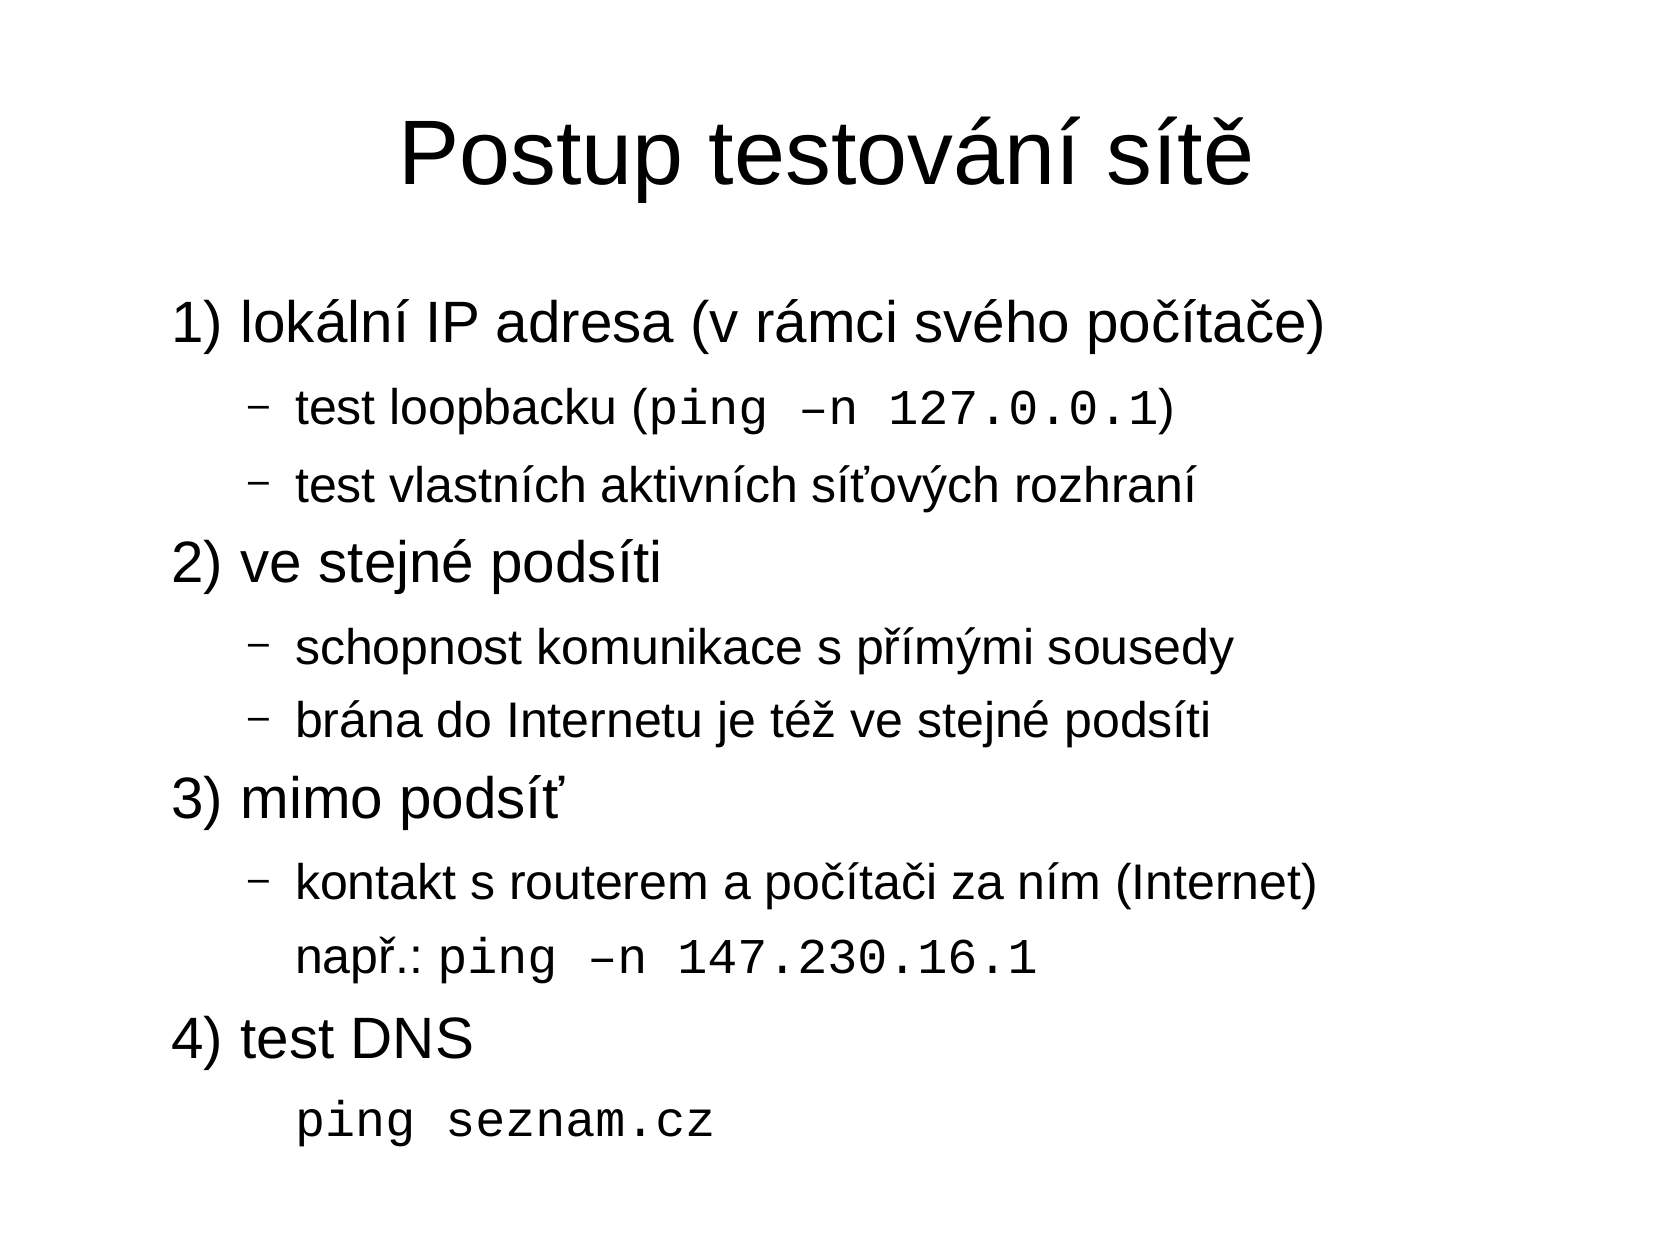

# Postup testování sítě
 lokální IP adresa (v rámci svého počítače)
test loopbacku (ping –n 127.0.0.1)
test vlastních aktivních síťových rozhraní
 ve stejné podsíti
schopnost komunikace s přímými sousedy
brána do Internetu je též ve stejné podsíti
 mimo podsíť
kontakt s routerem a počítači za ním (Internet)
např.: ping –n 147.230.16.1
 test DNS
ping seznam.cz